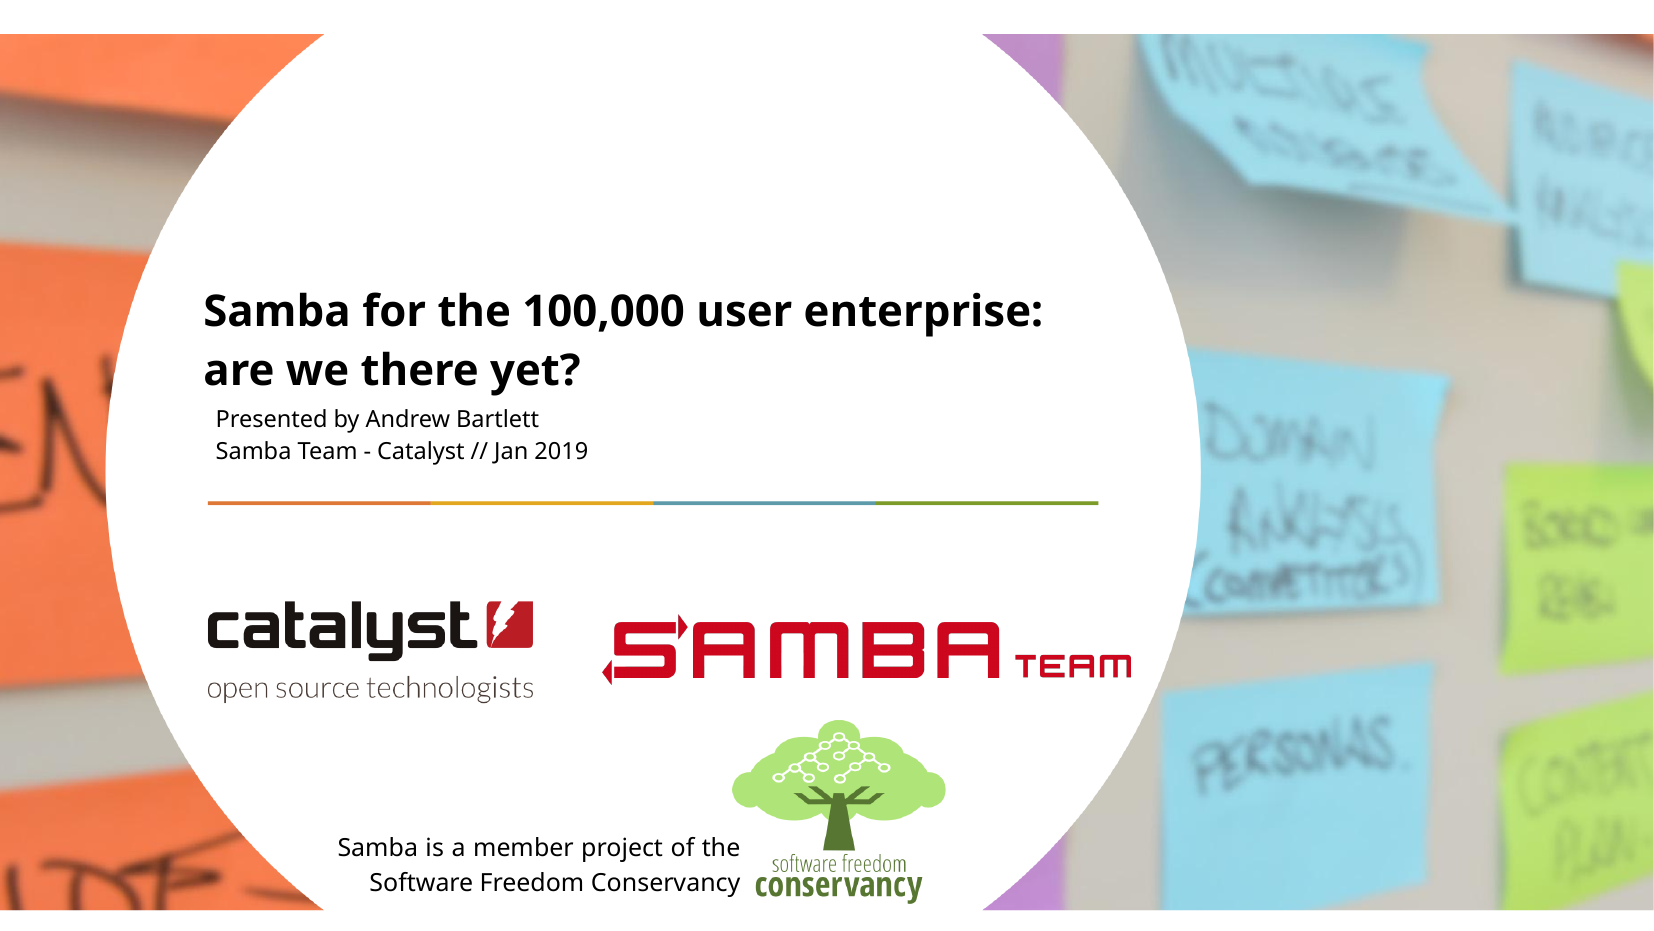

# Samba for the 100,000 user enterprise: are we there yet?
Presented by Andrew Bartlett
Samba Team - Catalyst // Jan 2019
Samba is a member project of the
Software Freedom Conservancy